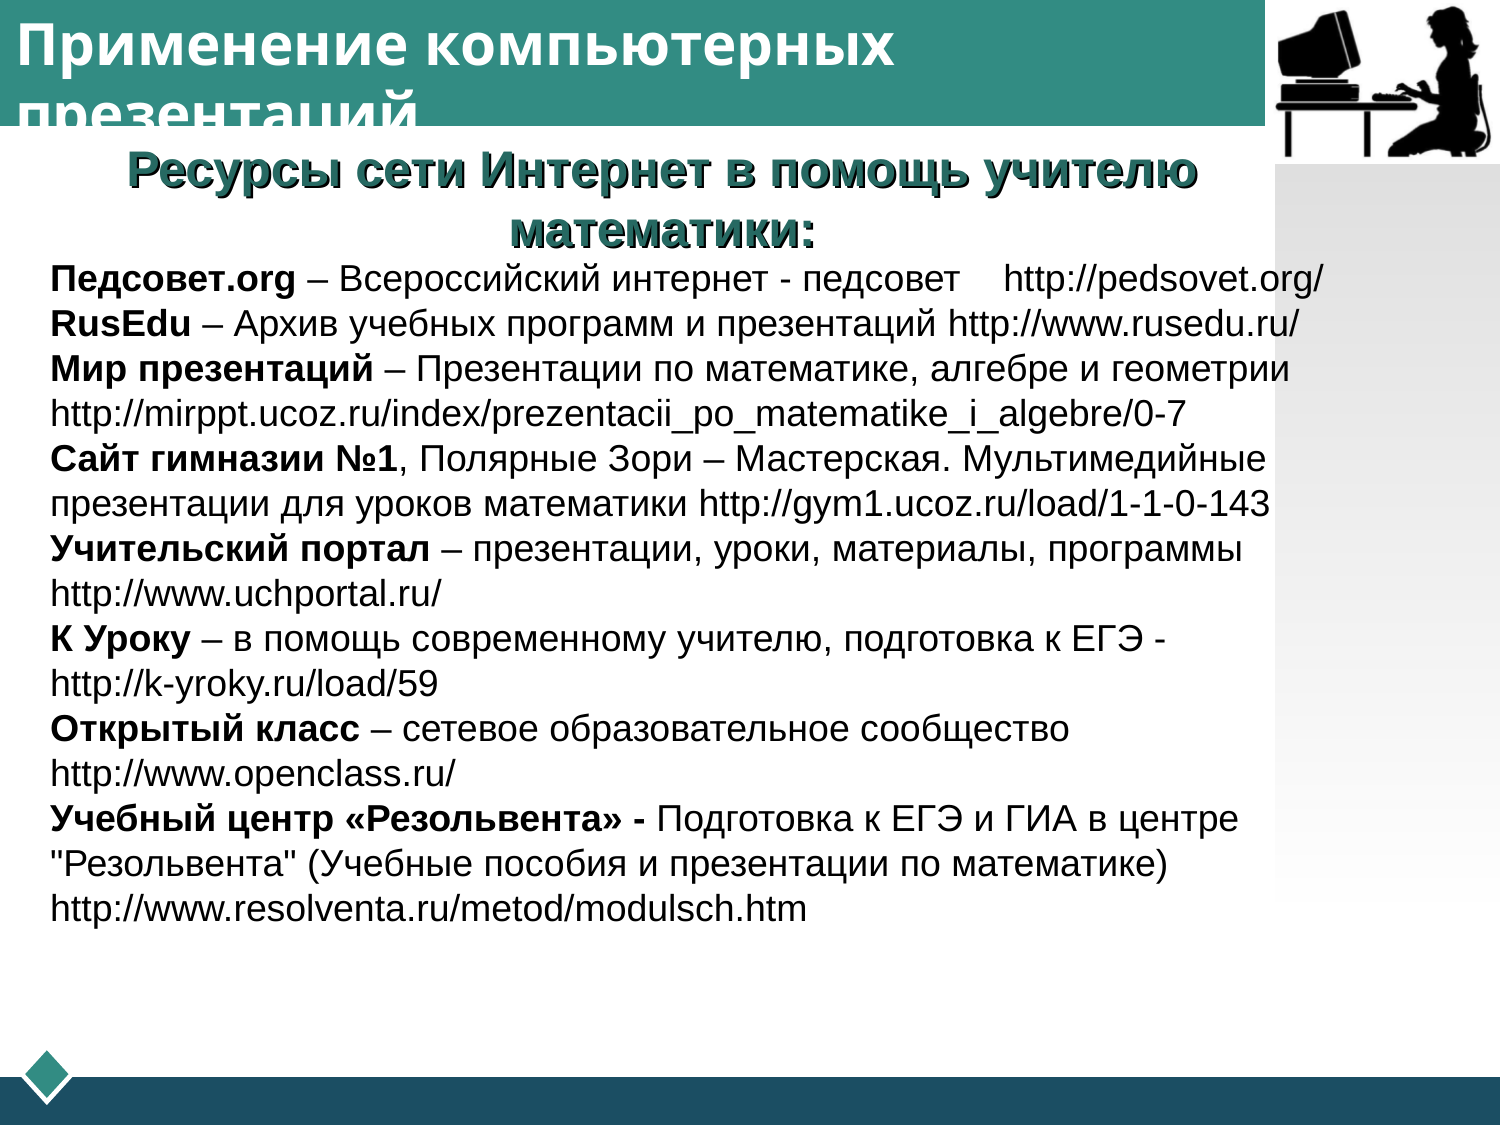

# Применение компьютерных презентаций
Ресурсы сети Интернет в помощь учителю математики:
Педсовет.org – Всероссийский интернет - педсовет http://pedsovet.org/
RusEdu – Архив учебных программ и презентаций http://www.rusedu.ru/
Мир презентаций – Презентации по математике, алгебре и геометрии http://mirppt.ucoz.ru/index/prezentacii_po_matematike_i_algebre/0-7
Сайт гимназии №1, Полярные Зори – Мастерская. Мультимедийные презентации для уроков математики http://gym1.ucoz.ru/load/1-1-0-143
Учительский портал – презентации, уроки, материалы, программы http://www.uchportal.ru/
К Уроку – в помощь современному учителю, подготовка к ЕГЭ - http://k-yroky.ru/load/59
Открытый класс – сетевое образовательное сообщество http://www.openclass.ru/
Учебный центр «Резольвента» - Подготовка к ЕГЭ и ГИА в центре "Резольвента" (Учебные пособия и презентации по математике) http://www.resolventa.ru/metod/modulsch.htm